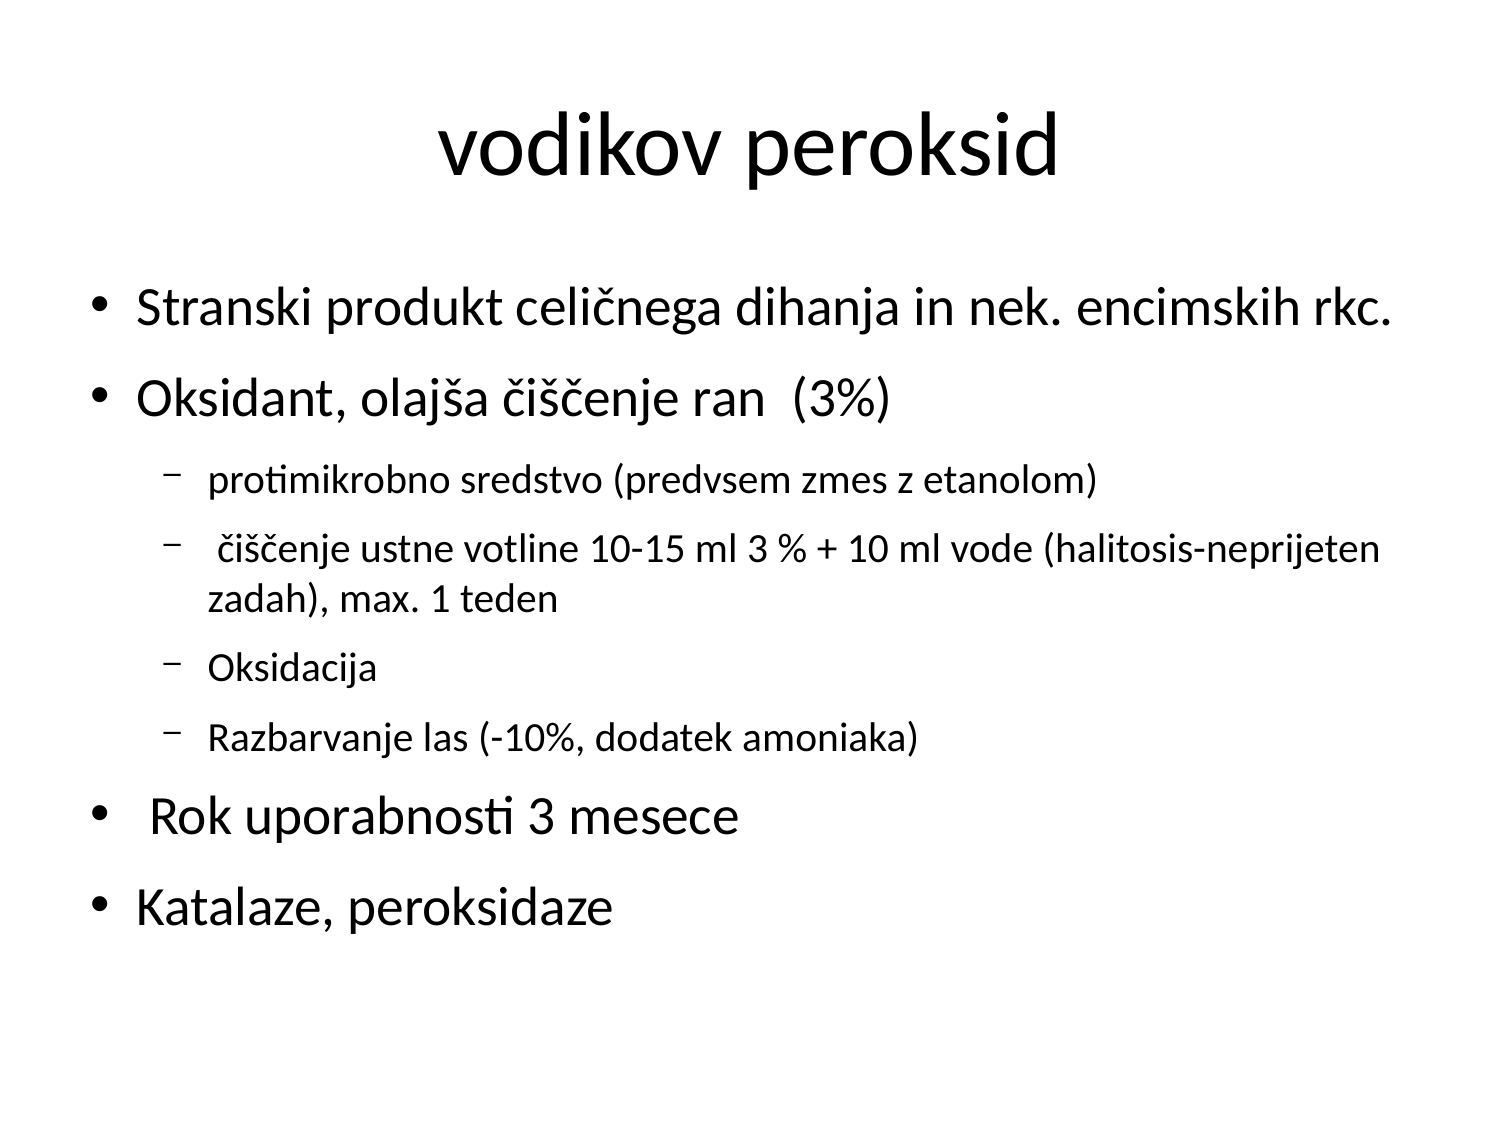

# vodikov peroksid
Stranski produkt celičnega dihanja in nek. encimskih rkc.
Oksidant, olajša čiščenje ran (3%)
protimikrobno sredstvo (predvsem zmes z etanolom)
 čiščenje ustne votline 10-15 ml 3 % + 10 ml vode (halitosis-neprijeten zadah), max. 1 teden
Oksidacija
Razbarvanje las (-10%, dodatek amoniaka)
 Rok uporabnosti 3 mesece
Katalaze, peroksidaze